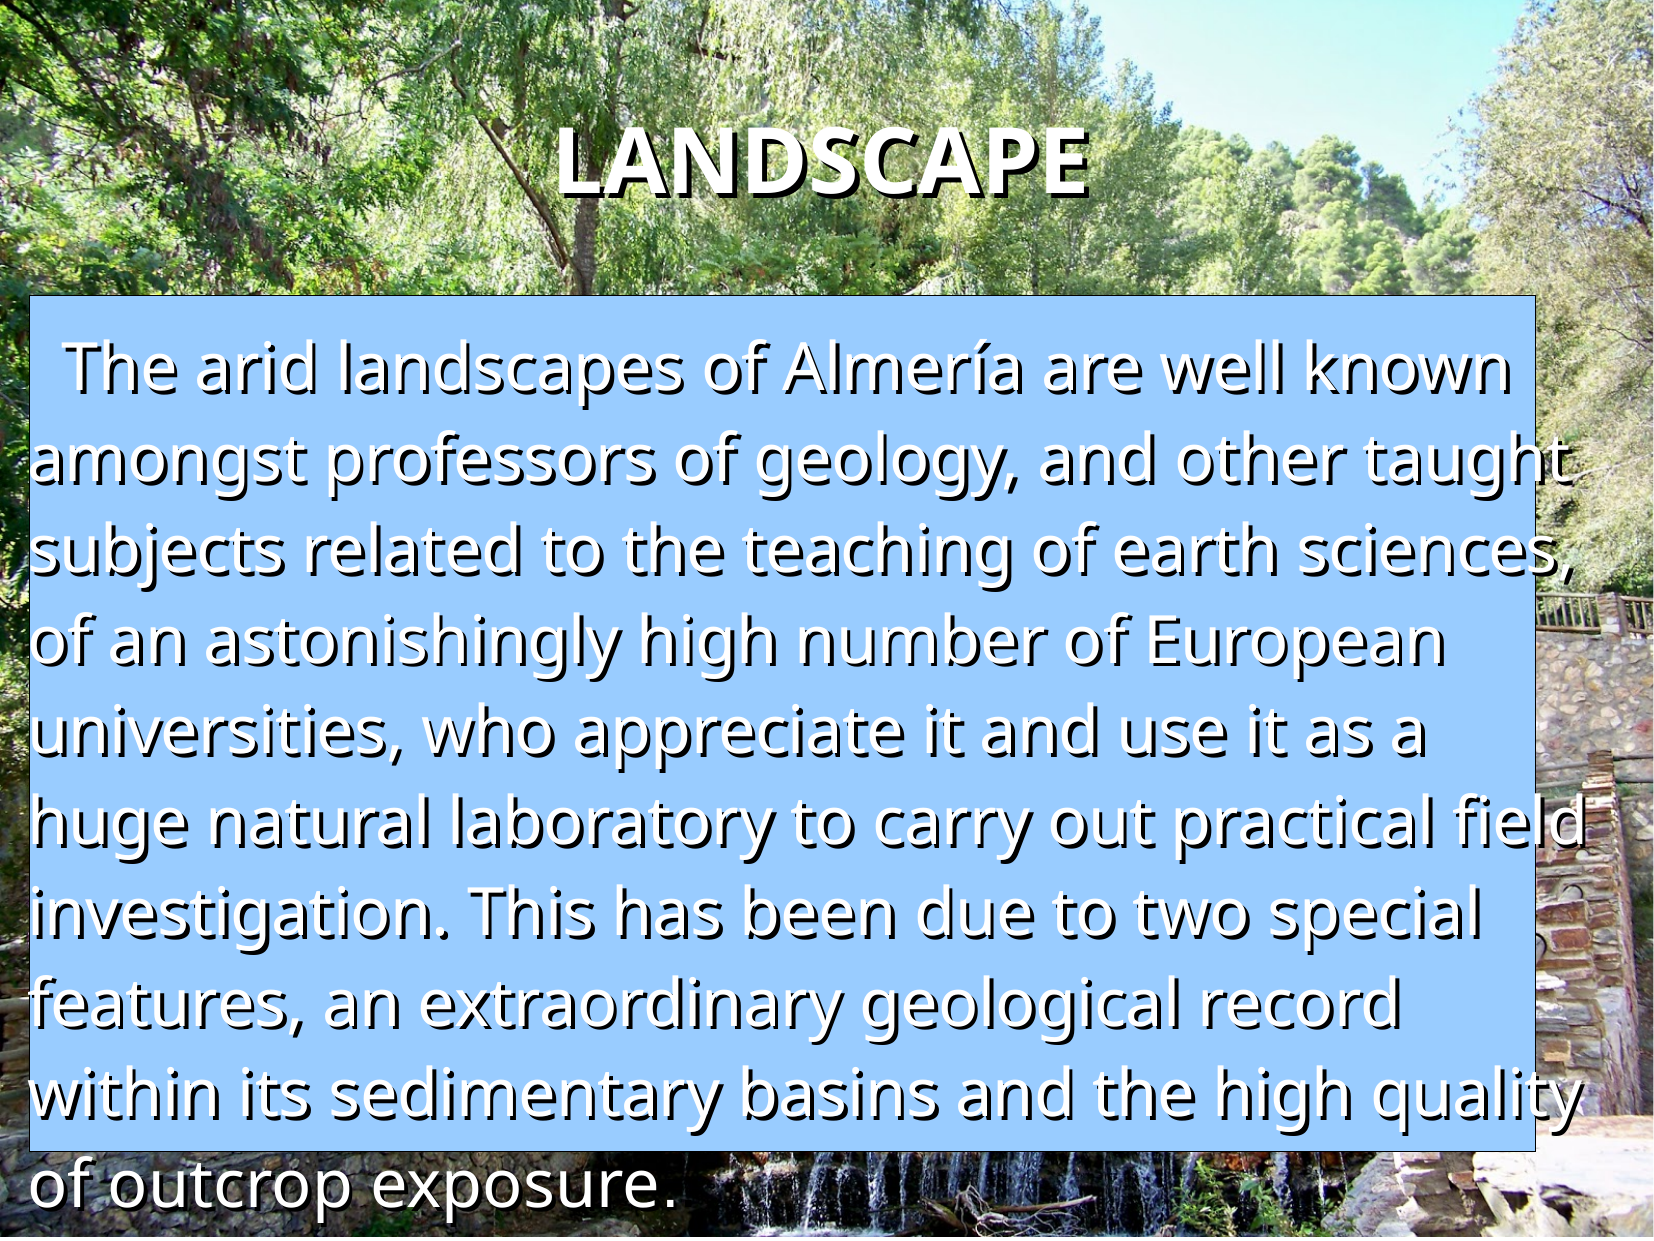

LANDSCAPE
 The arid landscapes of Almería are well known amongst professors of geology, and other taught subjects related to the teaching of earth sciences, of an astonishingly high number of European universities, who appreciate it and use it as a huge natural laboratory to carry out practical field investigation. This has been due to two special features, an extraordinary geological record within its sedimentary basins and the high quality of outcrop exposure..